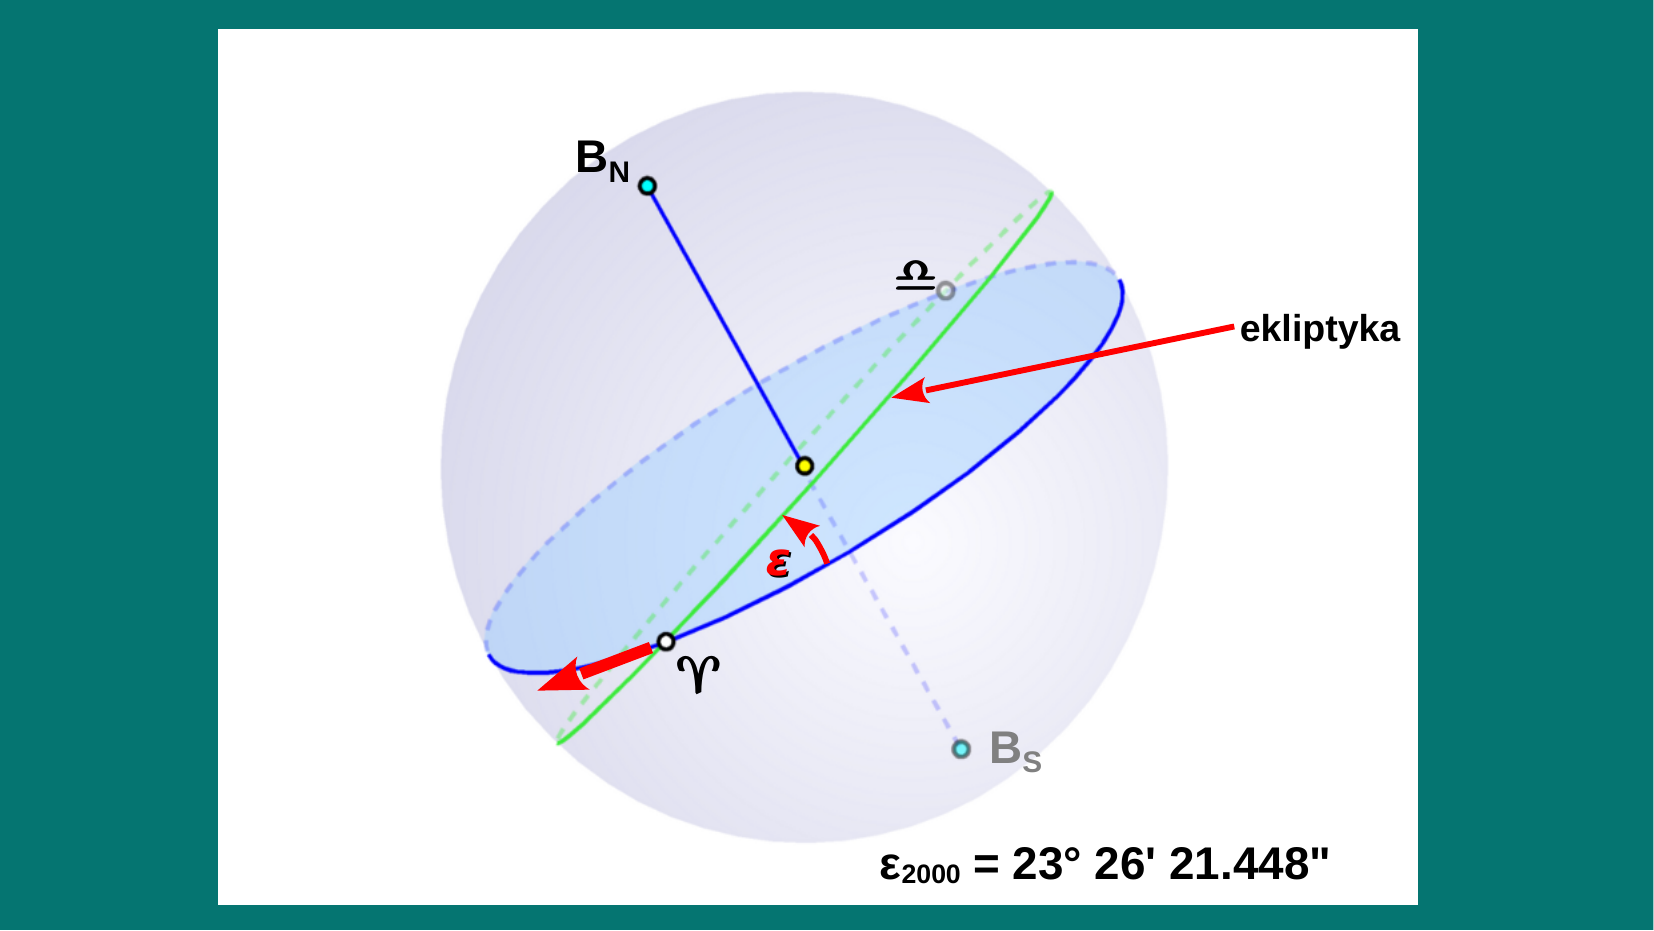

BN
♎
ekliptyka
ε
♈
BS
ε2000 = 23° 26' 21.448"